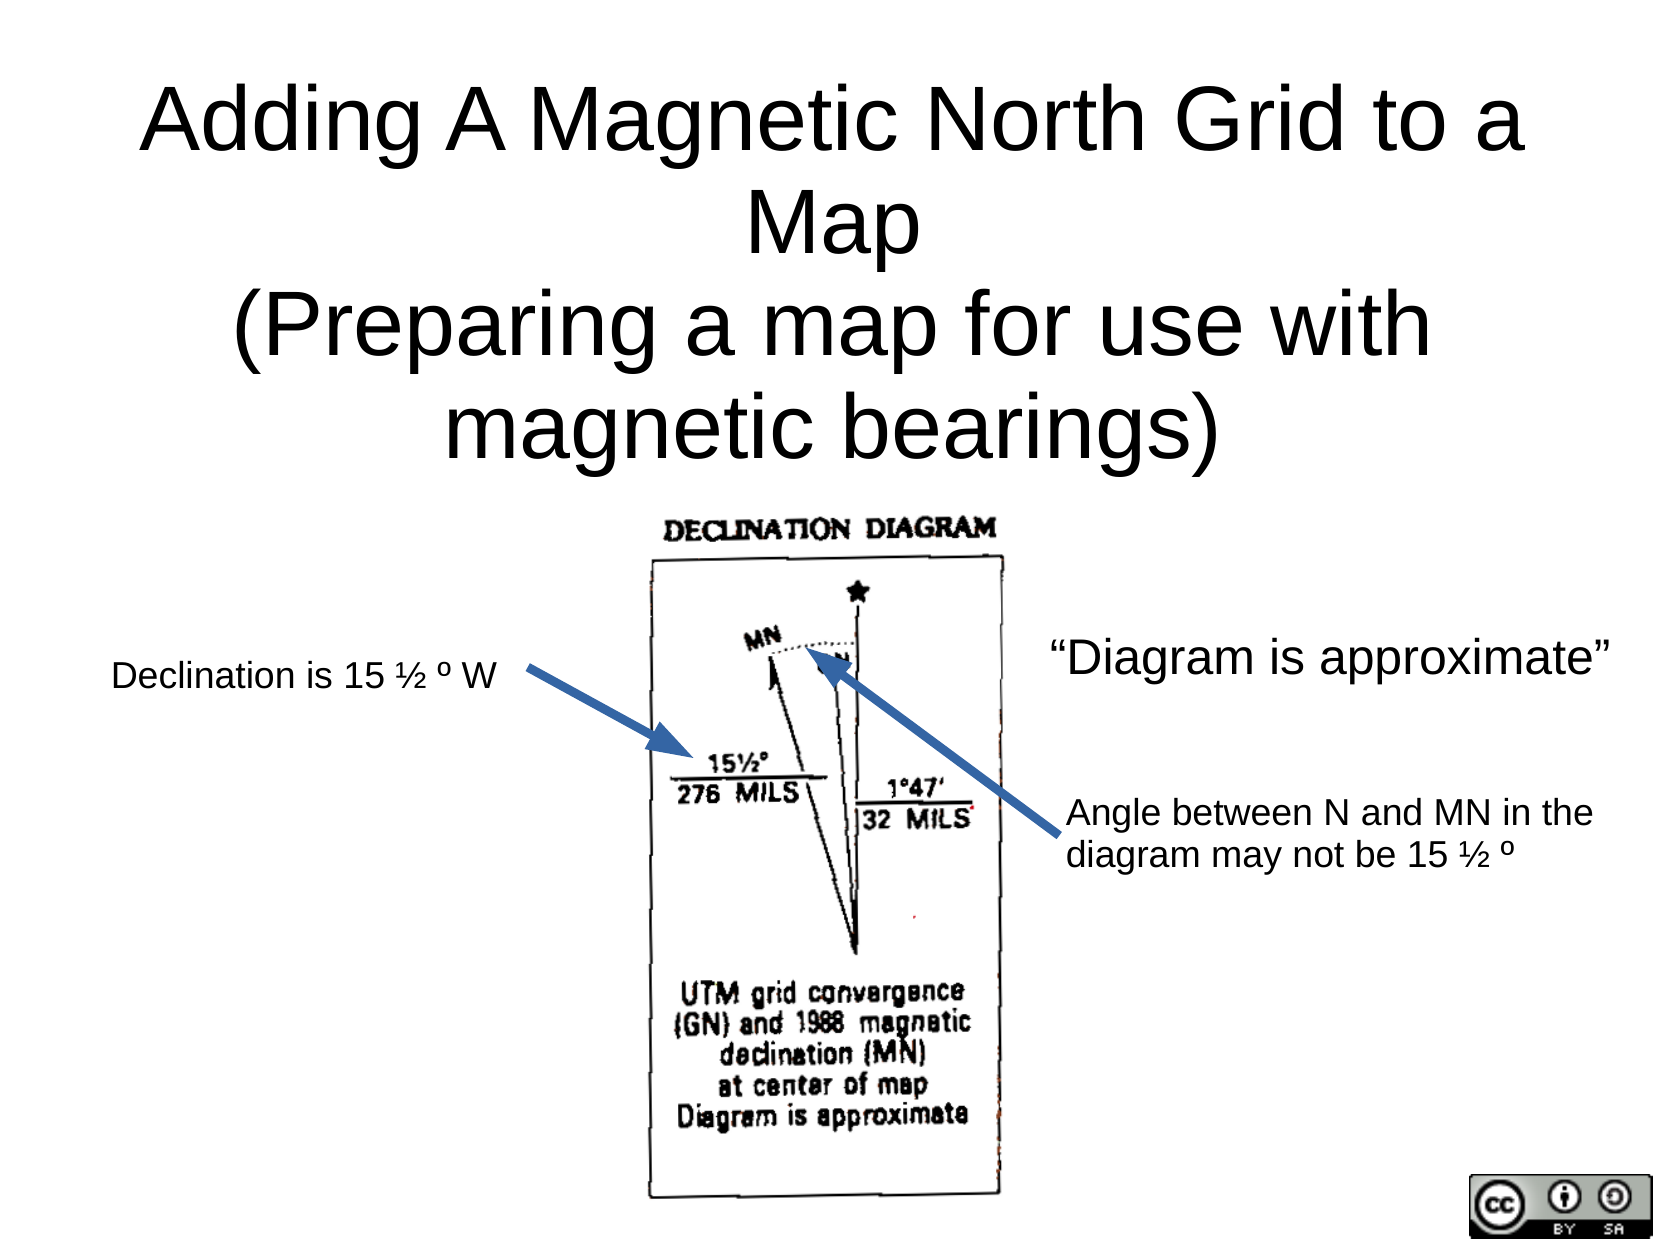

# Adding A Magnetic North Grid to a Map (Preparing a map for use with magnetic bearings)
Declination is 15 ½ º W
“Diagram is approximate”
Angle between N and MN in the diagram may not be 15 ½ º